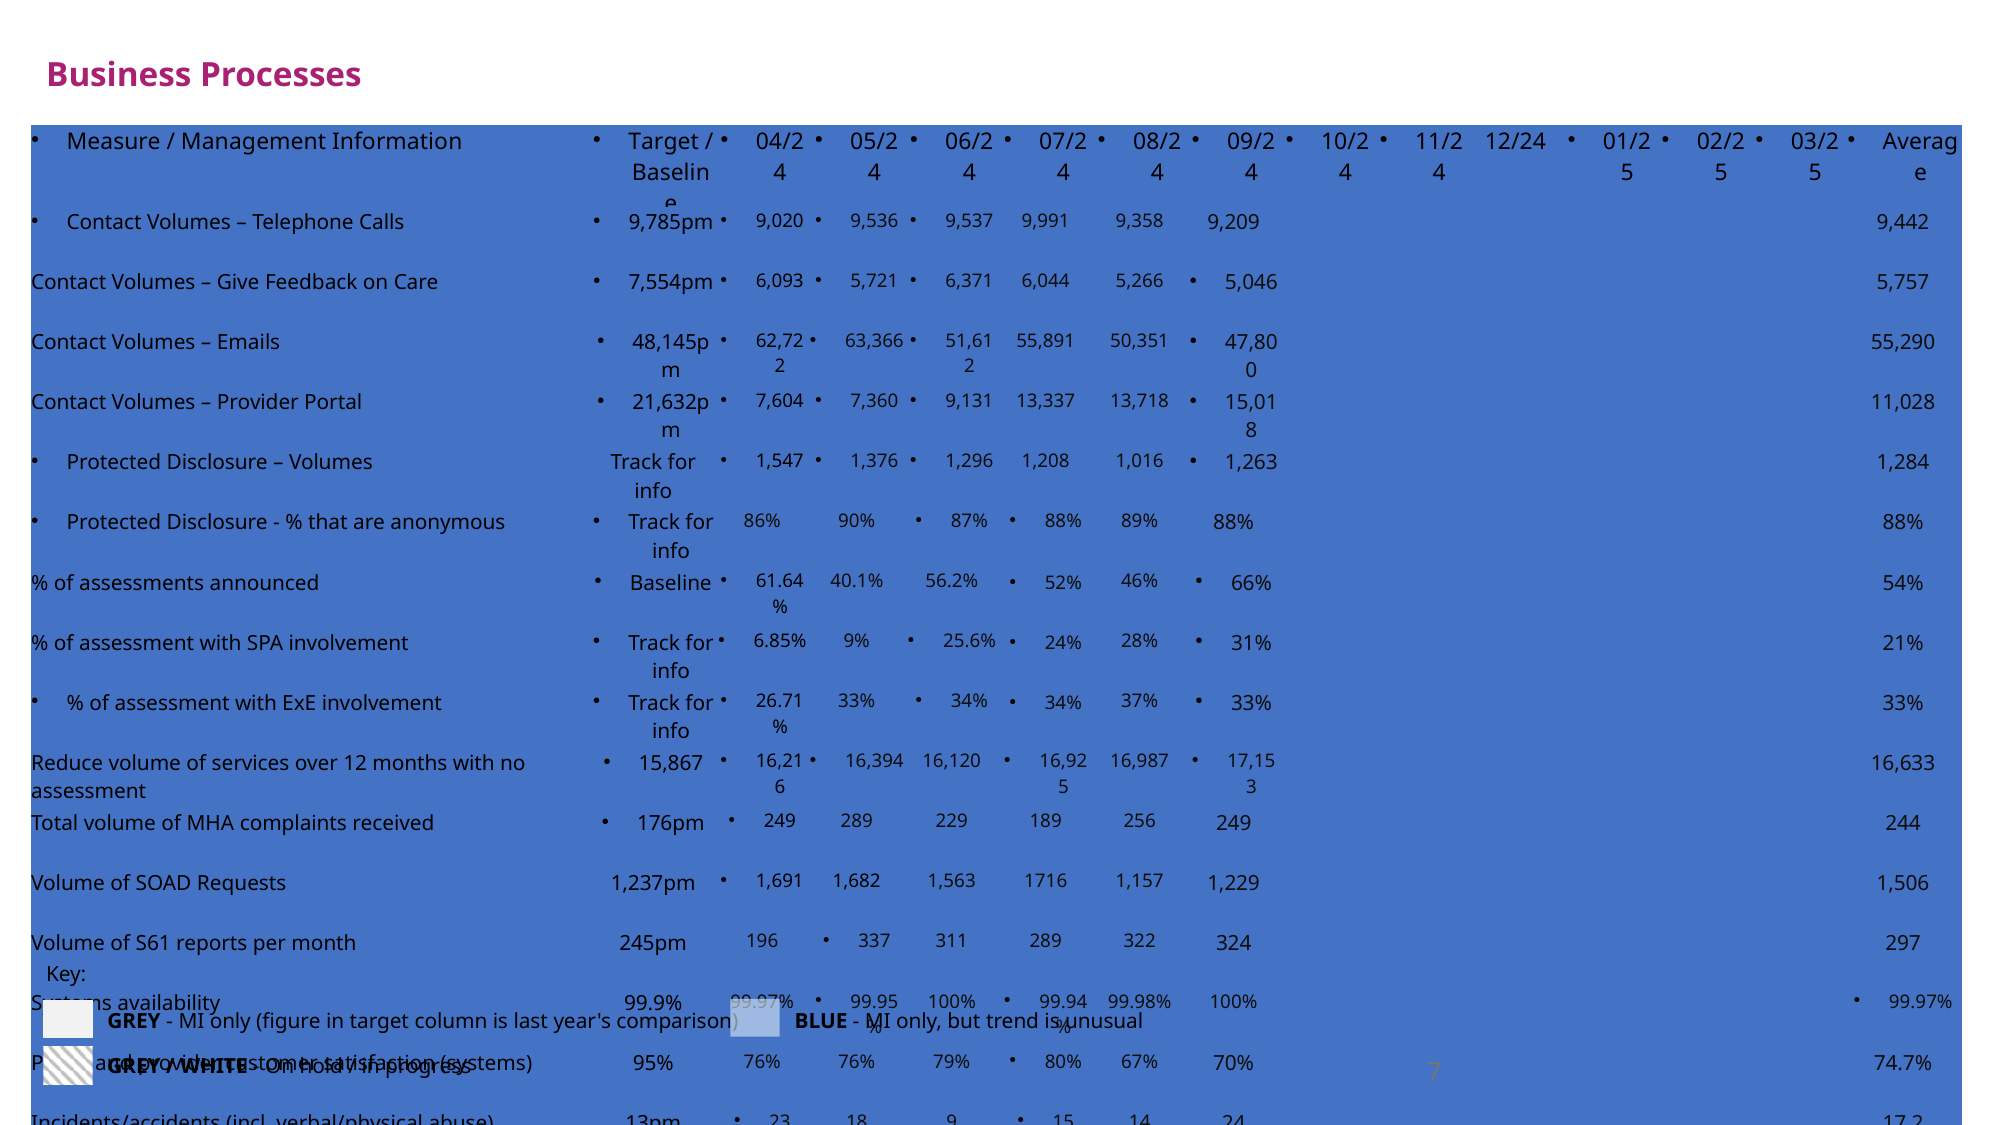

# Business Processes
| Measure / Management Information | Target / Baseline | 04/24 | 05/24 | 06/24 | 07/24 | 08/24 | 09/24 | 10/24 | 11/24 | 12/24 | 01/25 | 02/25 | 03/25 | Average |
| --- | --- | --- | --- | --- | --- | --- | --- | --- | --- | --- | --- | --- | --- | --- |
| Contact Volumes – Telephone Calls | 9,785pm | 9,020 | 9,536 | 9,537 | 9,991 | 9,358 | 9,209 | | | | | | | 9,442 |
| Contact Volumes – Give Feedback on Care | 7,554pm | 6,093 | 5,721 | 6,371 | 6,044 | 5,266 | 5,046 | | | | | | | 5,757 |
| Contact Volumes – Emails | 48,145pm | 62,722 | 63,366 | 51,612 | 55,891 | 50,351 | 47,800 | | | | | | | 55,290 |
| Contact Volumes – Provider Portal | 21,632pm | 7,604 | 7,360 | 9,131 | 13,337 | 13,718 | 15,018 | | | | | | | 11,028 |
| Protected Disclosure – Volumes | Track for info | 1,547 | 1,376 | 1,296 | 1,208 | 1,016 | 1,263 | | | | | | | 1,284 |
| Protected Disclosure - % that are anonymous | Track for info | 86% | 90% | 87% | 88% | 89% | 88% | | | | | | | 88% |
| % of assessments announced | Baseline | 61.64% | 40.1% | 56.2% | 52% | 46% | 66% | | | | | | | 54% |
| % of assessment with SPA involvement | Track for info | 6.85% | 9% | 25.6% | 24% | 28% | 31% | | | | | | | 21% |
| % of assessment with ExE involvement | Track for info | 26.71% | 33% | 34% | 34% | 37% | 33% | | | | | | | 33% |
| Reduce volume of services over 12 months with no assessment | 15,867 | 16,216 | 16,394 | 16,120 | 16,925 | 16,987 | 17,153 | | | | | | | 16,633 |
| Total volume of MHA complaints received | 176pm | 249 | 289 | 229 | 189 | 256 | 249 | | | | | | | 244 |
| Volume of SOAD Requests | 1,237pm | 1,691 | 1,682 | 1,563 | 1716 | 1,157 | 1,229 | | | | | | | 1,506 |
| Volume of S61 reports per month | 245pm | 196 | 337 | 311 | 289 | 322 | 324 | | | | | | | 297 |
| Systems availability | 99.9% | 99.97% | 99.95% | 100% | 99.94% | 99.98% | 100% | | | | | | | 99.97% |
| Public and provider customer satisfaction (systems) | 95% | 76% | 76% | 79% | 80% | 67% | 70% | | | | | | | 74.7% |
| Incidents/accidents (incl. verbal/physical abuse) | 13pm | 23 | 18 | 9 | 15 | 14 | 24 | | | | | | | 17.2 |
Key:
GREY - MI only (figure in target column is last year's comparison)
BLUE - MI only, but trend is unusual
GREY / WHITE - On hold / in progress